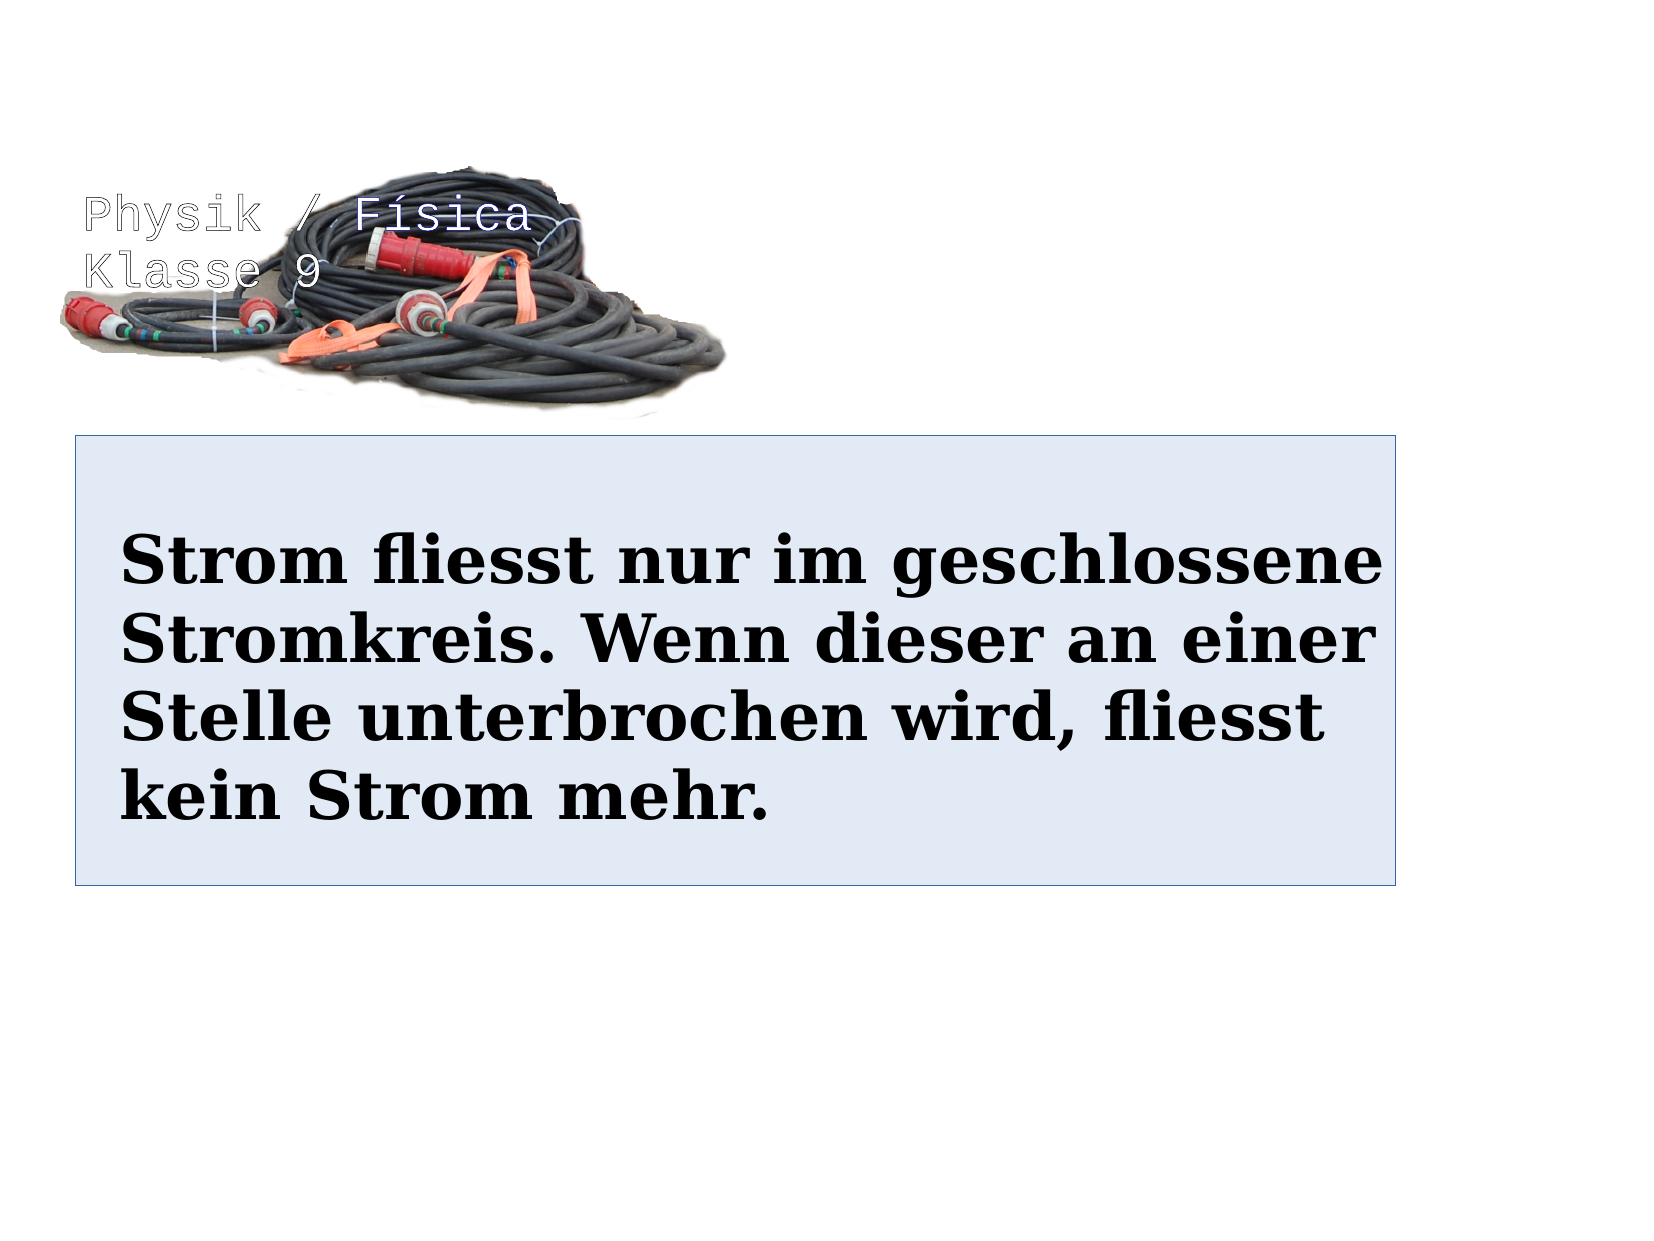

# Physik / Física
Klasse 9
Strom fliesst nur im geschlossene
Stromkreis. Wenn dieser an einer
Stelle unterbrochen wird, fliesst
kein Strom mehr.